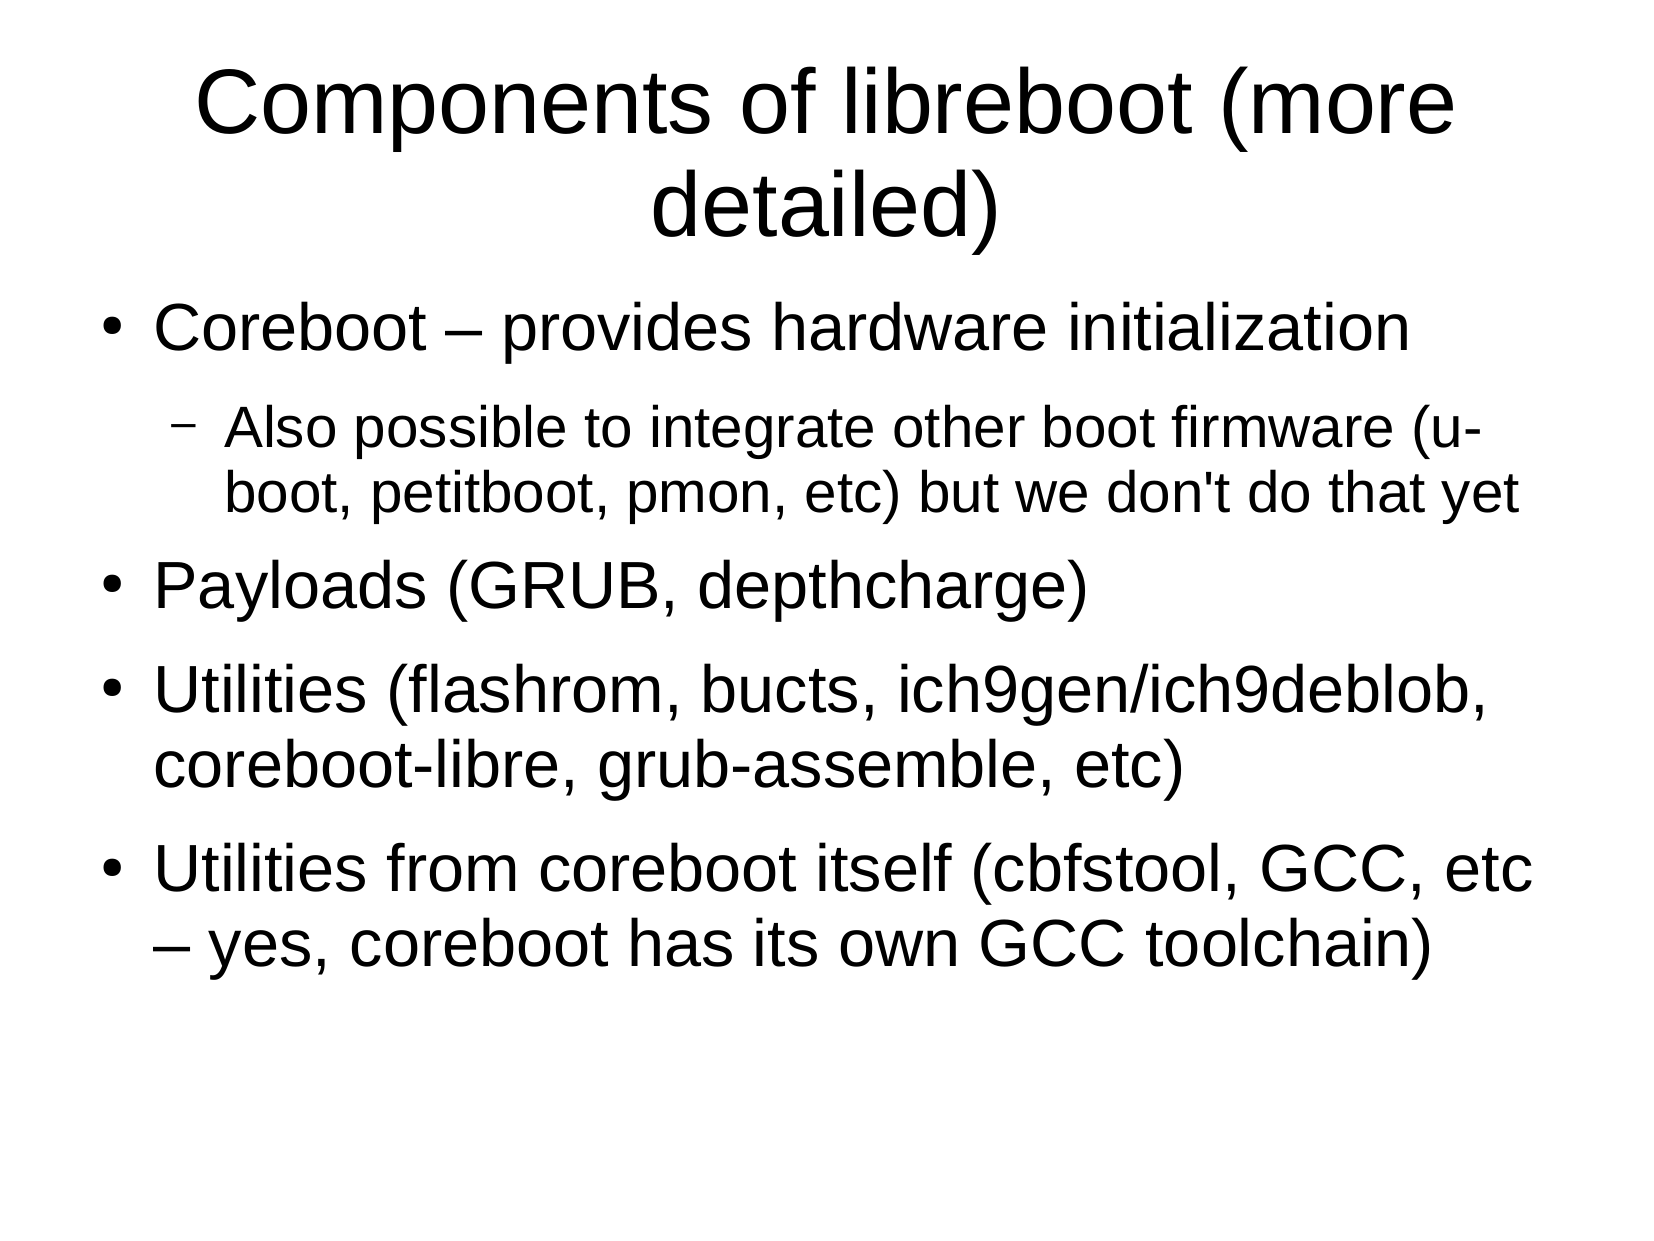

# Components of libreboot (more detailed)
Coreboot – provides hardware initialization
Also possible to integrate other boot firmware (u-boot, petitboot, pmon, etc) but we don't do that yet
Payloads (GRUB, depthcharge)
Utilities (flashrom, bucts, ich9gen/ich9deblob, coreboot-libre, grub-assemble, etc)
Utilities from coreboot itself (cbfstool, GCC, etc – yes, coreboot has its own GCC toolchain)